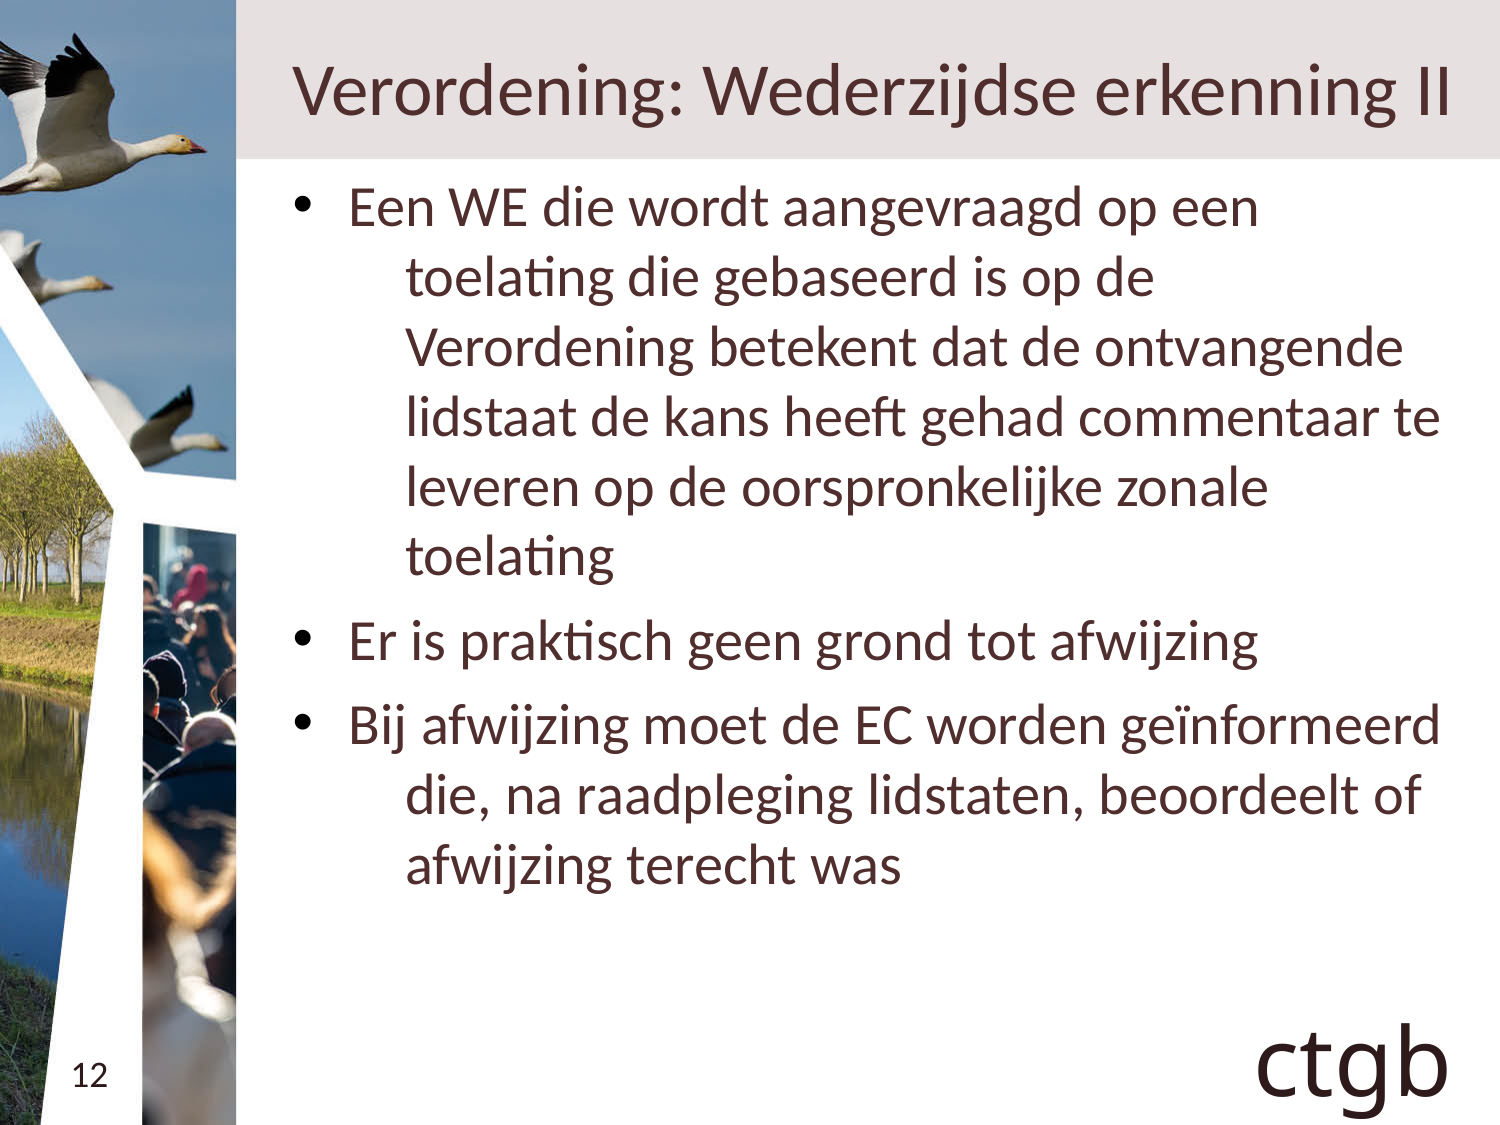

# Verordening: Wederzijdse erkenning II
Een WE die wordt aangevraagd op een toelating die gebaseerd is op de Verordening betekent dat de ontvangende lidstaat de kans heeft gehad commentaar te leveren op de oorspronkelijke zonale toelating
Er is praktisch geen grond tot afwijzing
Bij afwijzing moet de EC worden geïnformeerd die, na raadpleging lidstaten, beoordeelt of afwijzing terecht was